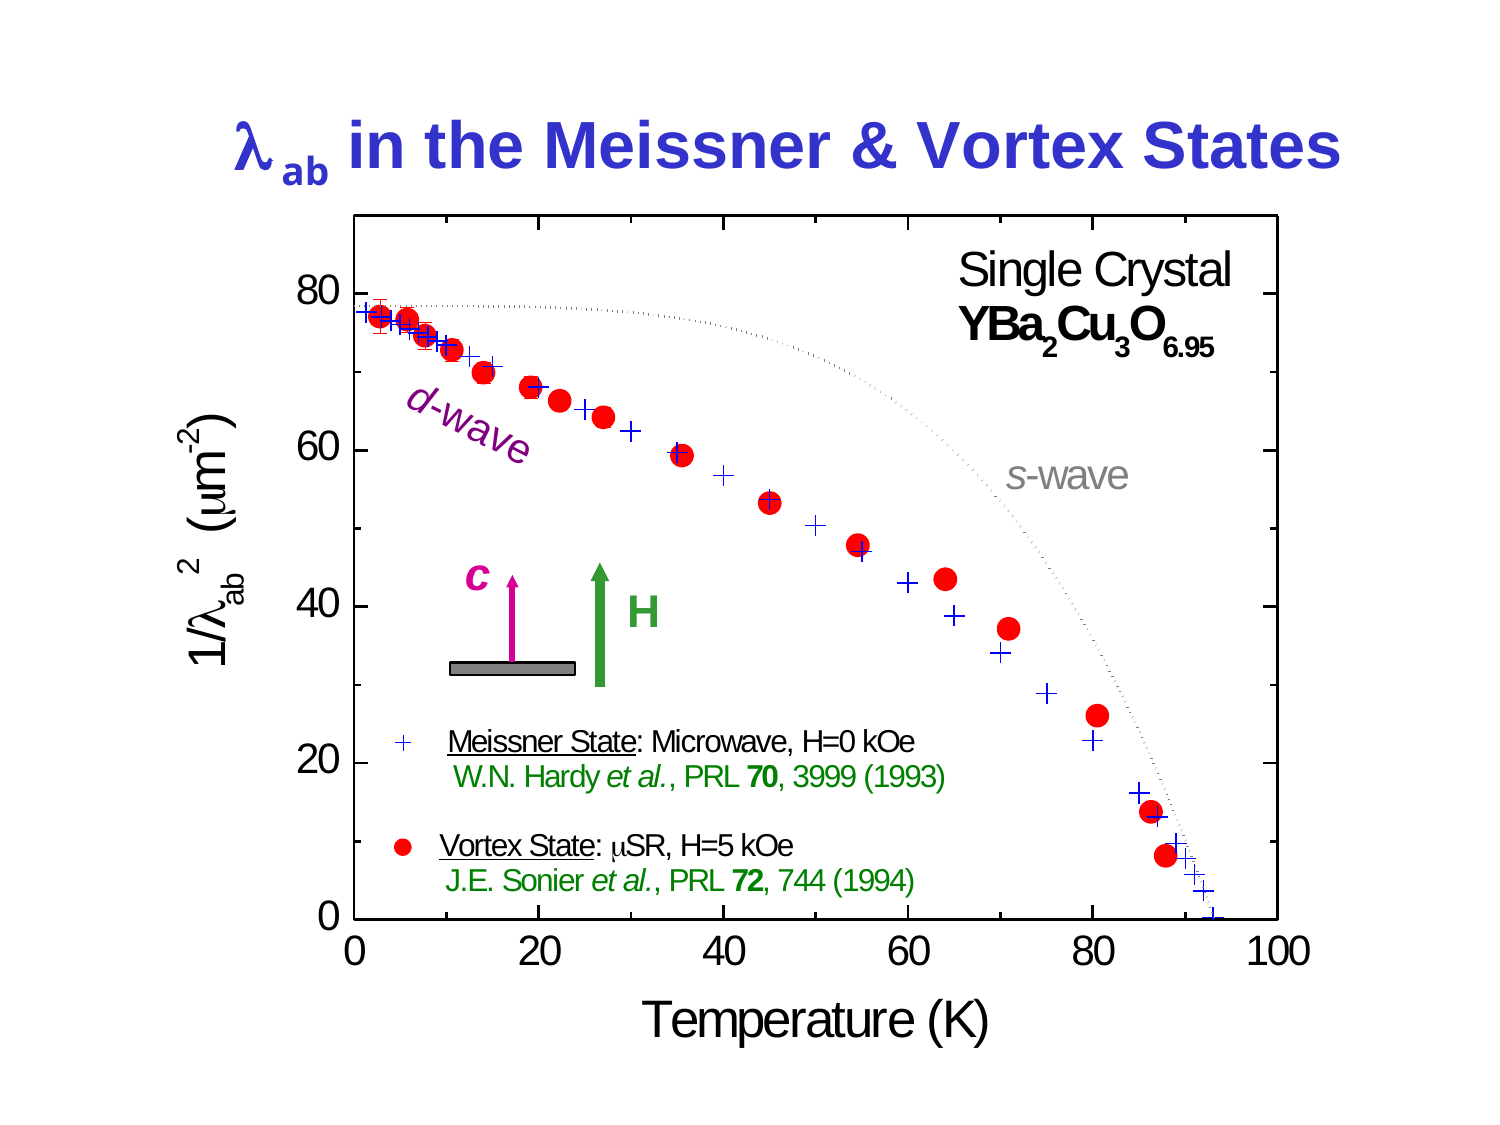

 ab in the Meissner & Vortex States
d-wave
c
H